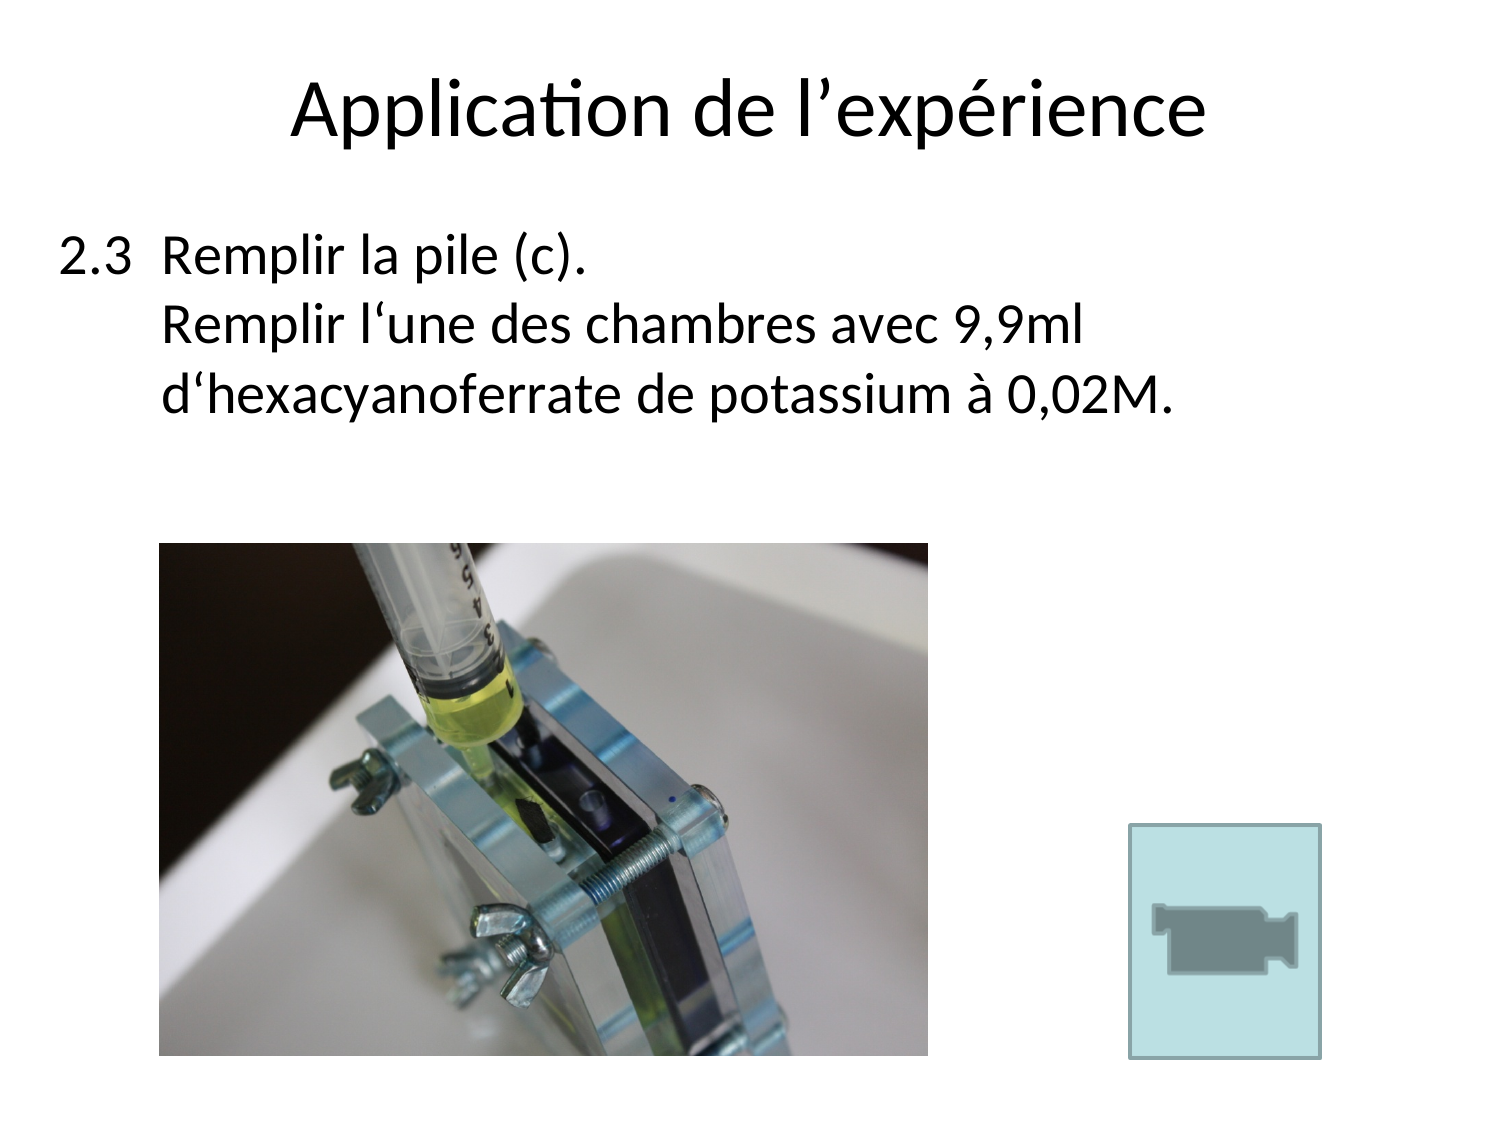

# Application de l’expérience
2.3 	Remplir la pile (c).
	Remplir l‘une des chambres avec 9,9ml d‘hexacyanoferrate de potassium à 0,02M.